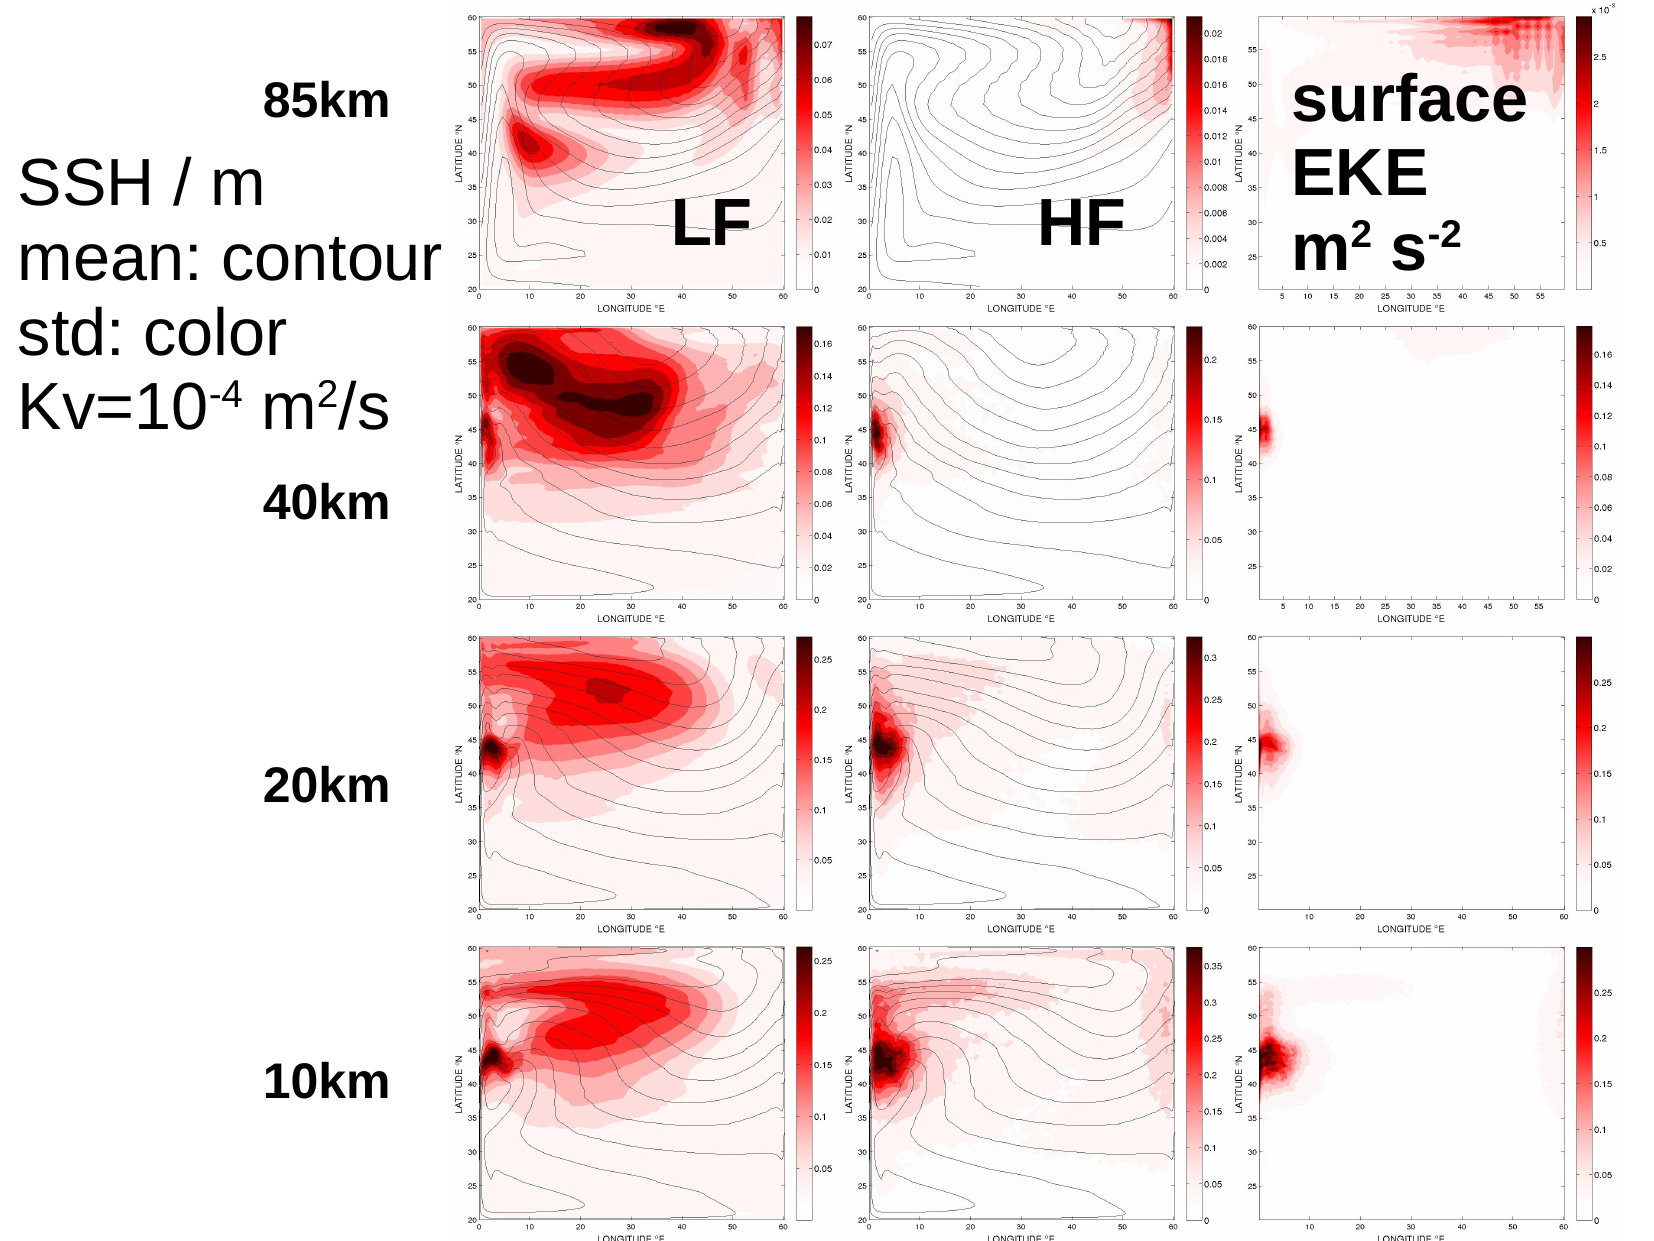

surface
EKE
m2 s-2
85km
# SSH / m mean: contour std: color Kv=10-4 m2/s
LF
LF
HF
40km
20km
10km